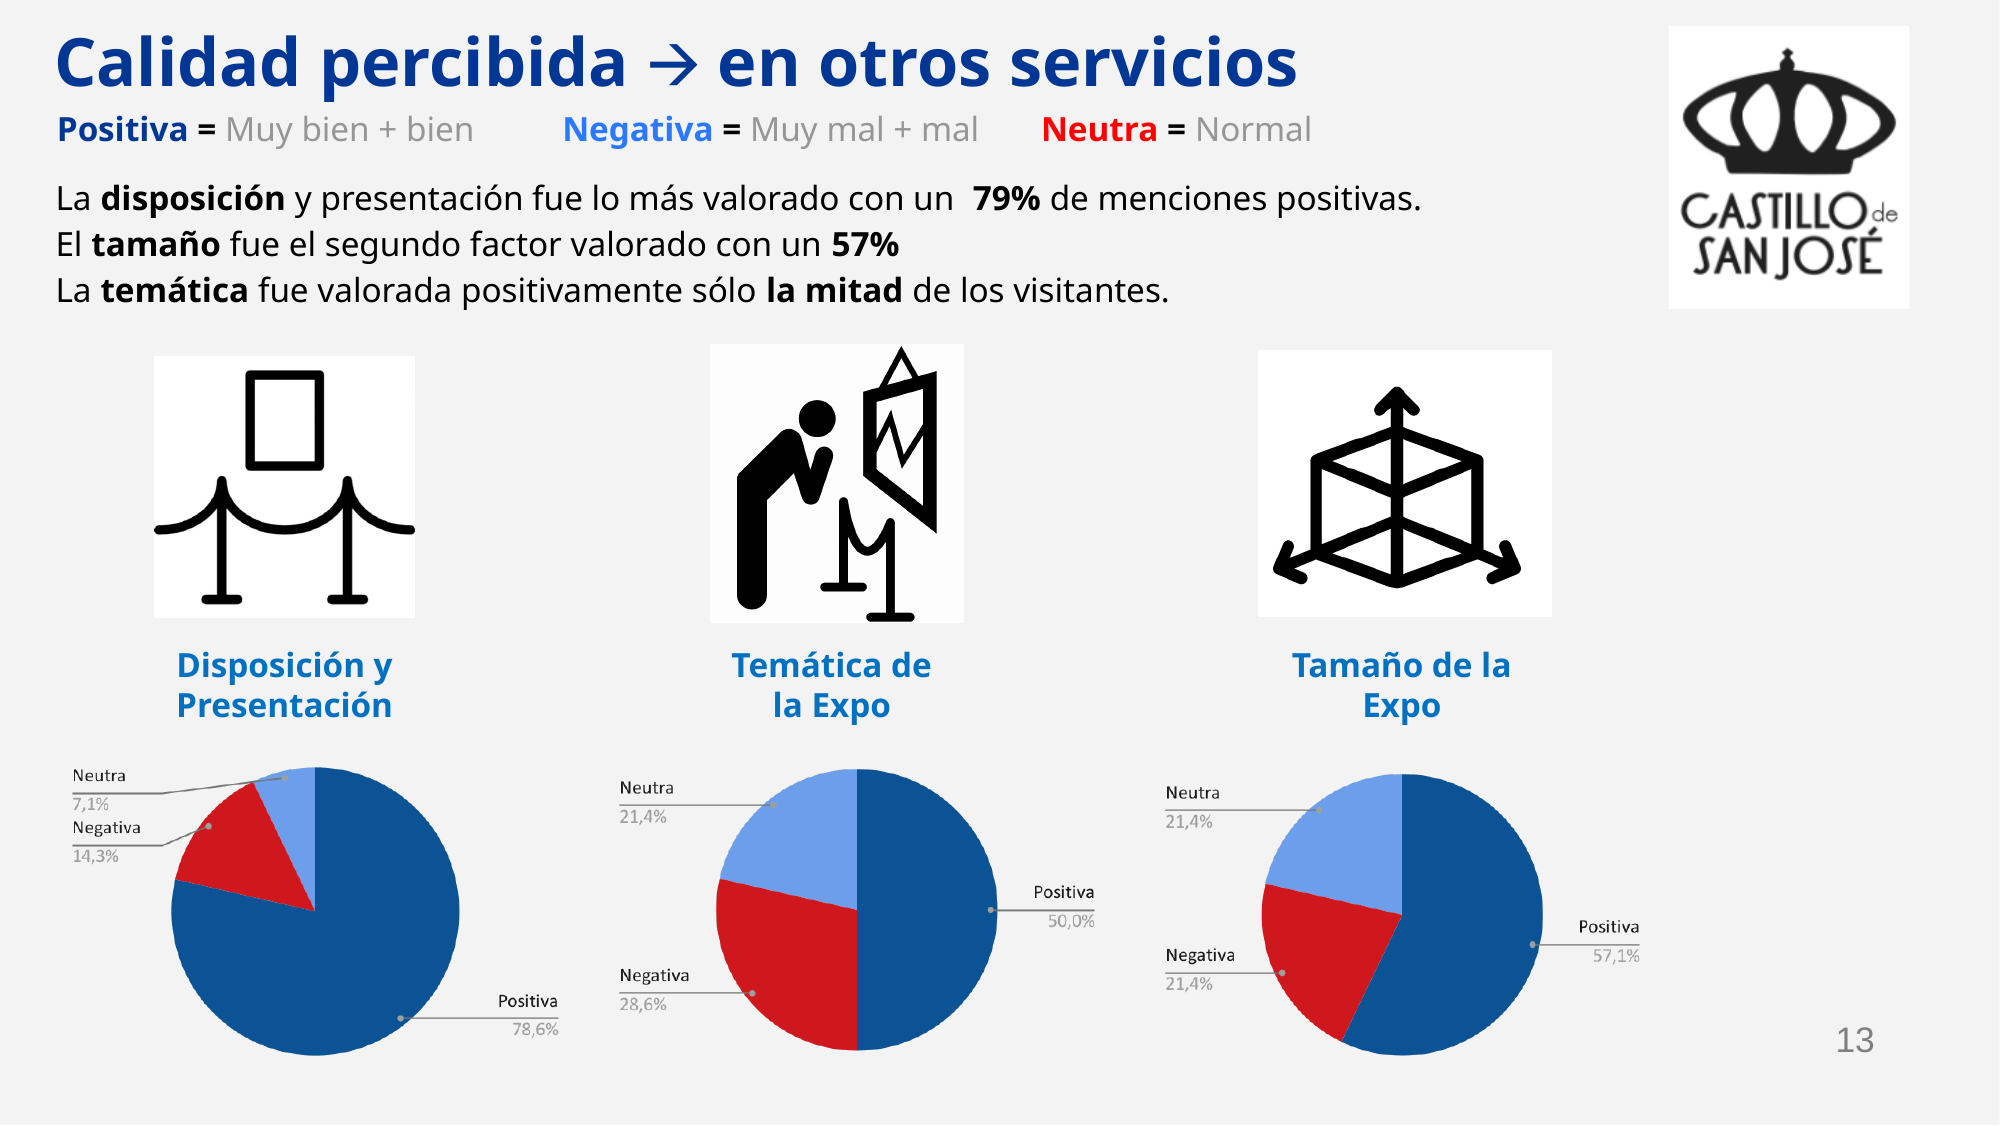

Calidad percibida 🡪 en otros servicios
Positiva = Muy bien + bien Negativa = Muy mal + mal Neutra = Normal
La disposición y presentación fue lo más valorado con un 79% de menciones positivas.
El tamaño fue el segundo factor valorado con un 57%
La temática fue valorada positivamente sólo la mitad de los visitantes.
Disposición y Presentación
Temática de la Expo
Tamaño de la Expo